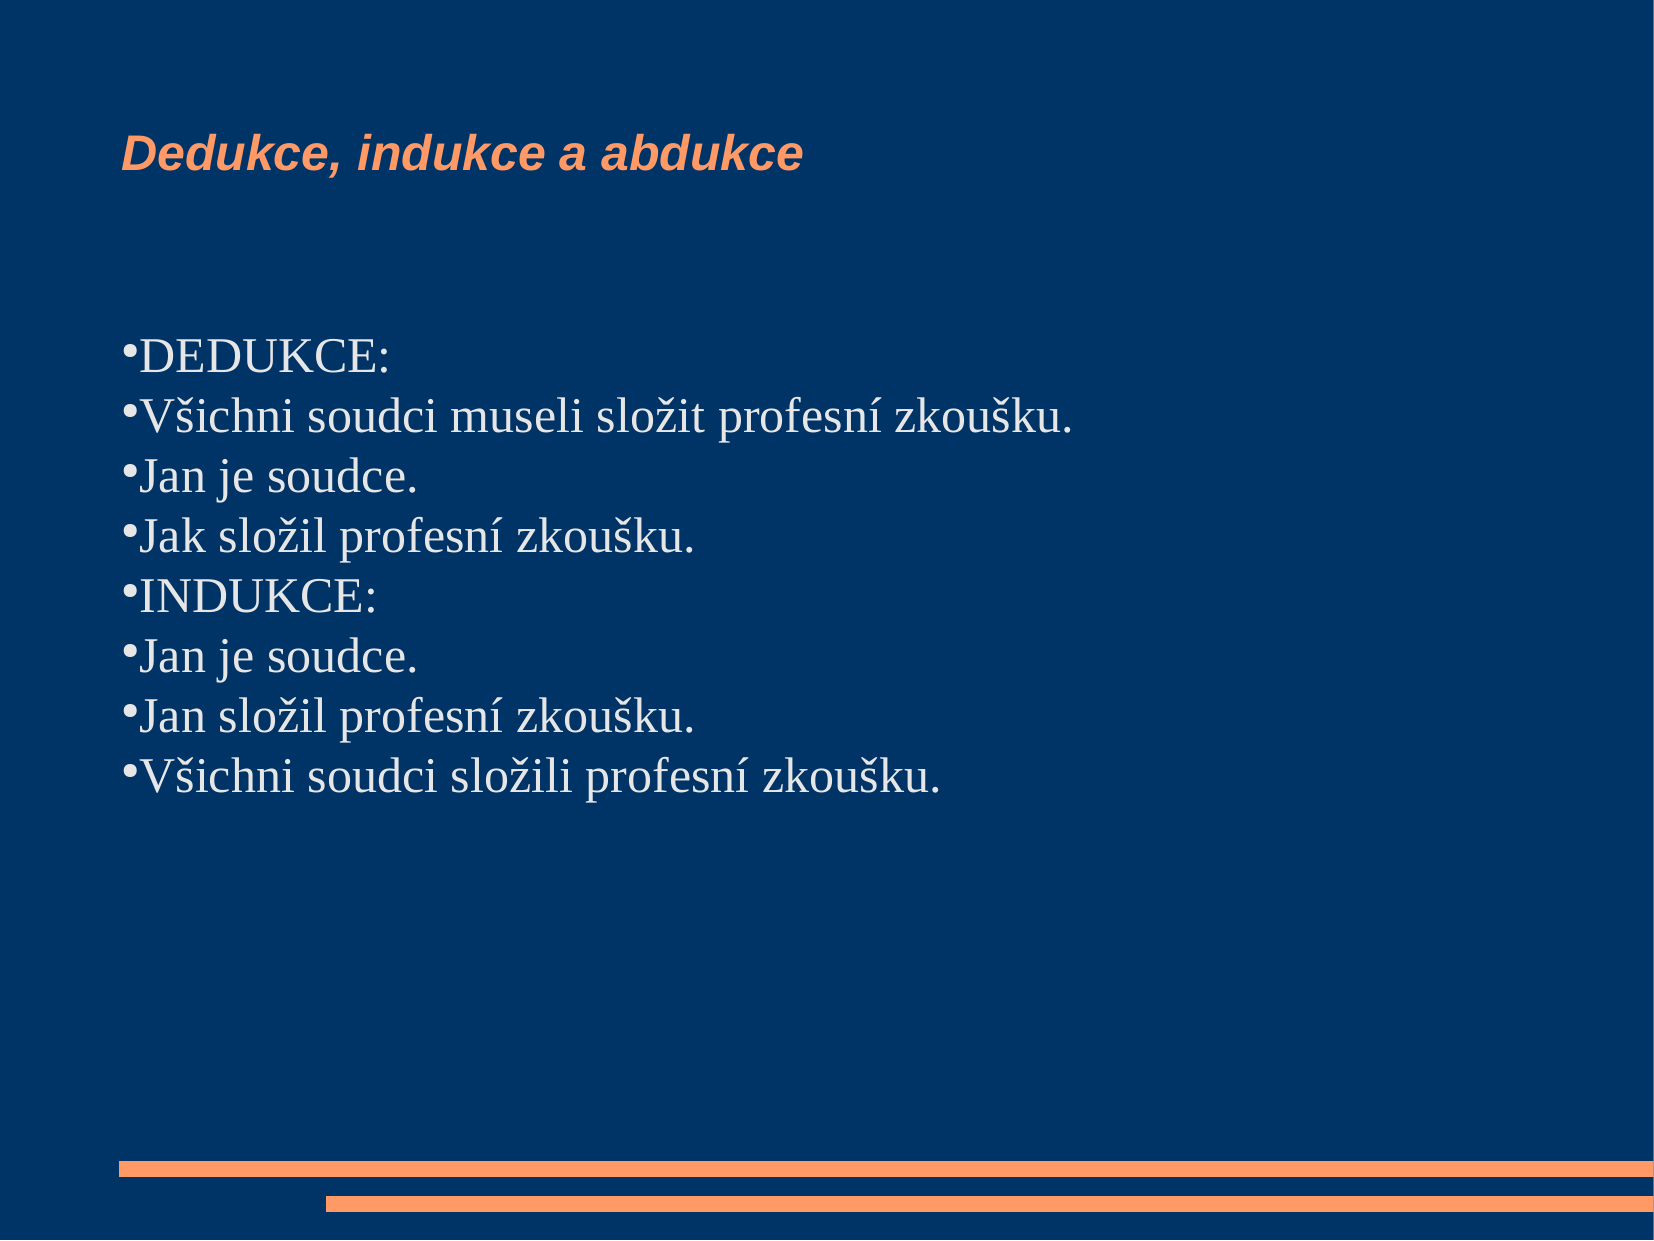

# Dedukce, indukce a abdukce
DEDUKCE:
Všichni soudci museli složit profesní zkoušku.
Jan je soudce.
Jak složil profesní zkoušku.
INDUKCE:
Jan je soudce.
Jan složil profesní zkoušku.
Všichni soudci složili profesní zkoušku.